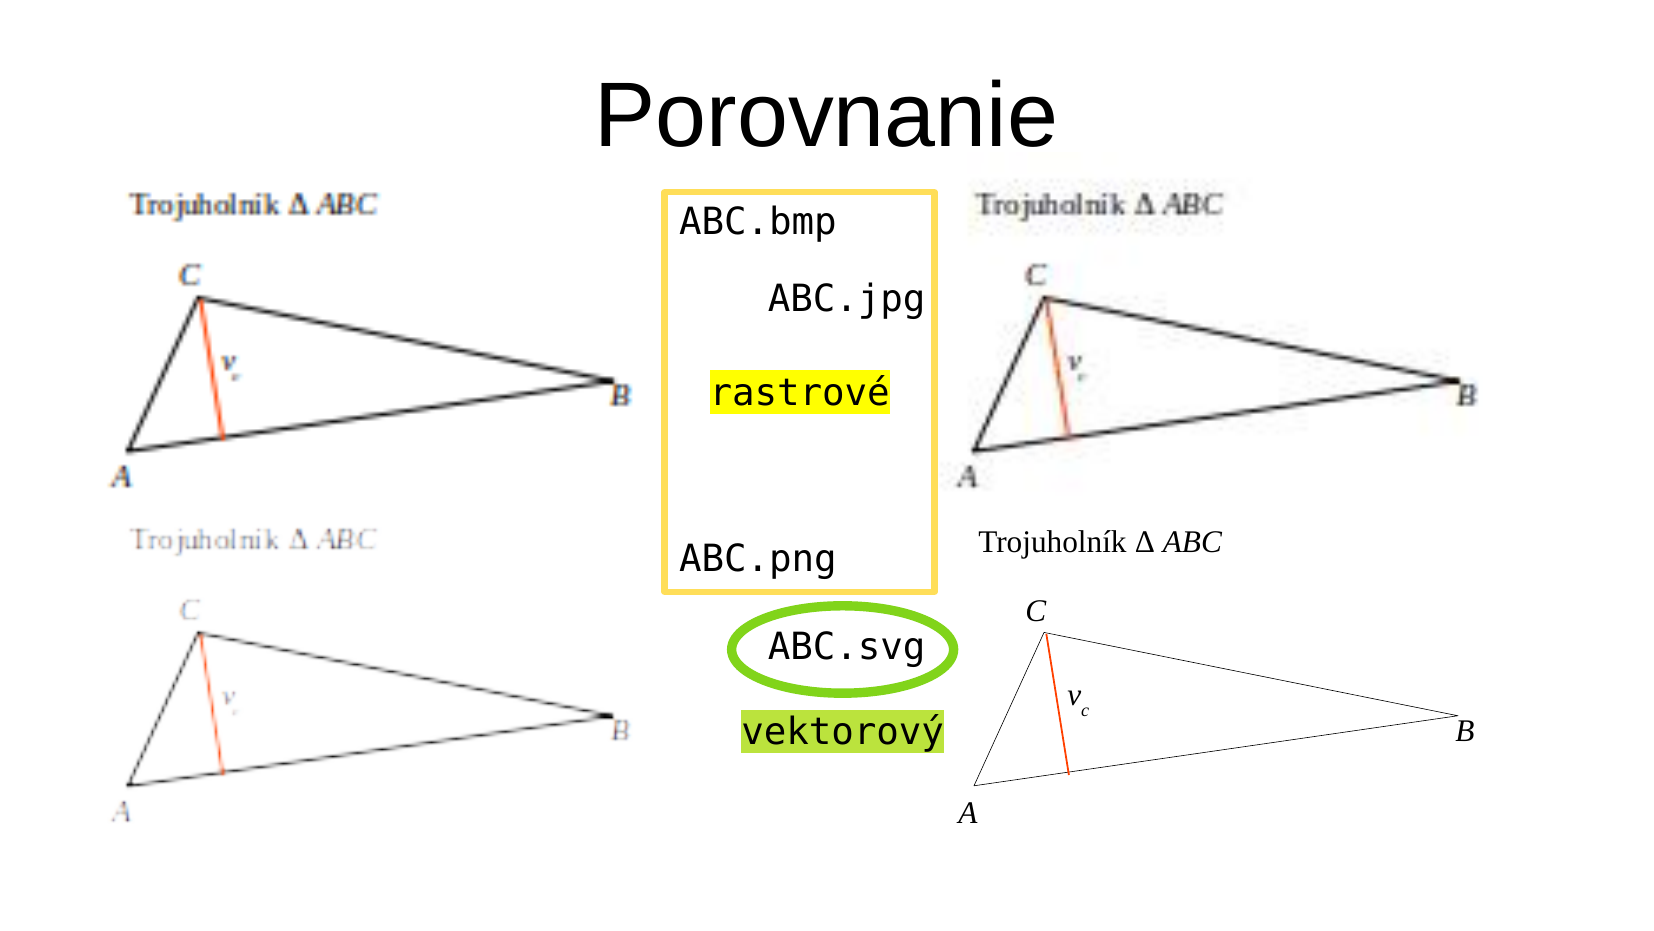

# Porovnanie
ABC.bmp
rastrové
ABC.jpg
ABC.png
vektorový
ABC.svg